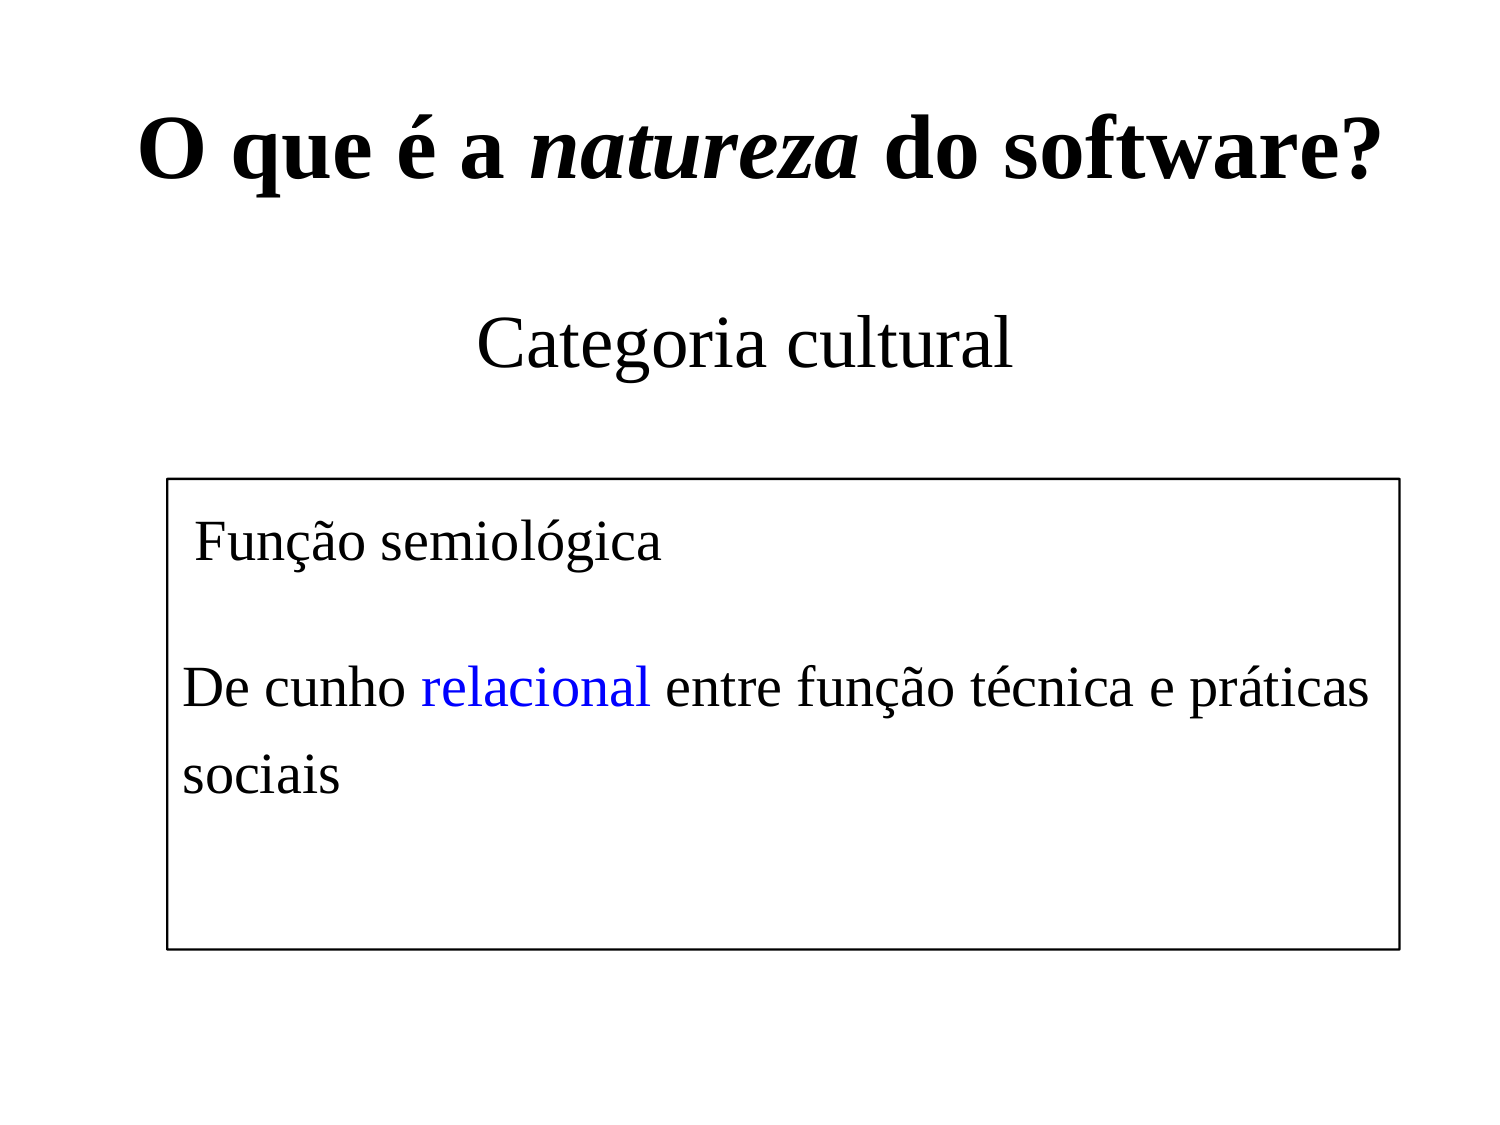

# O que é a natureza do software?
Categoria cultural
 Função semiológica
De cunho relacional entre função técnica e práticas sociais
 Derivada da semântica do código fonte